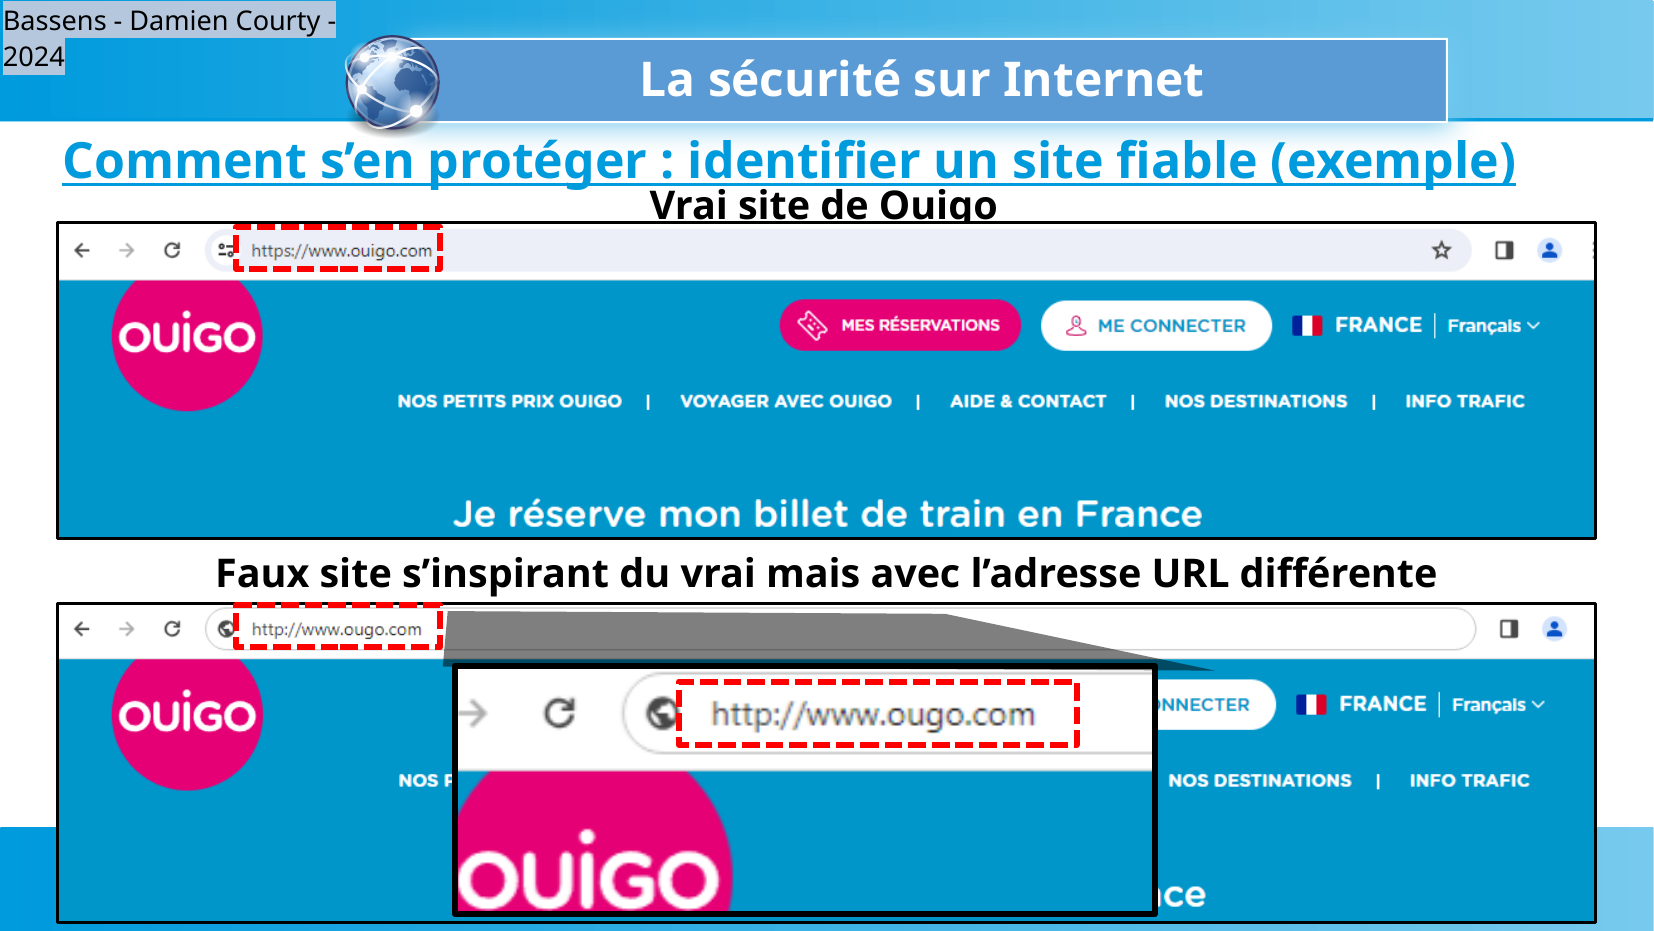

Bassens - Damien Courty - 2024
La sécurité sur Internet
Comment s’en protéger : identifier un site fiable (exemple)
Vrai site de Ouigo
Faux site s’inspirant du vrai mais avec l’adresse URL différente